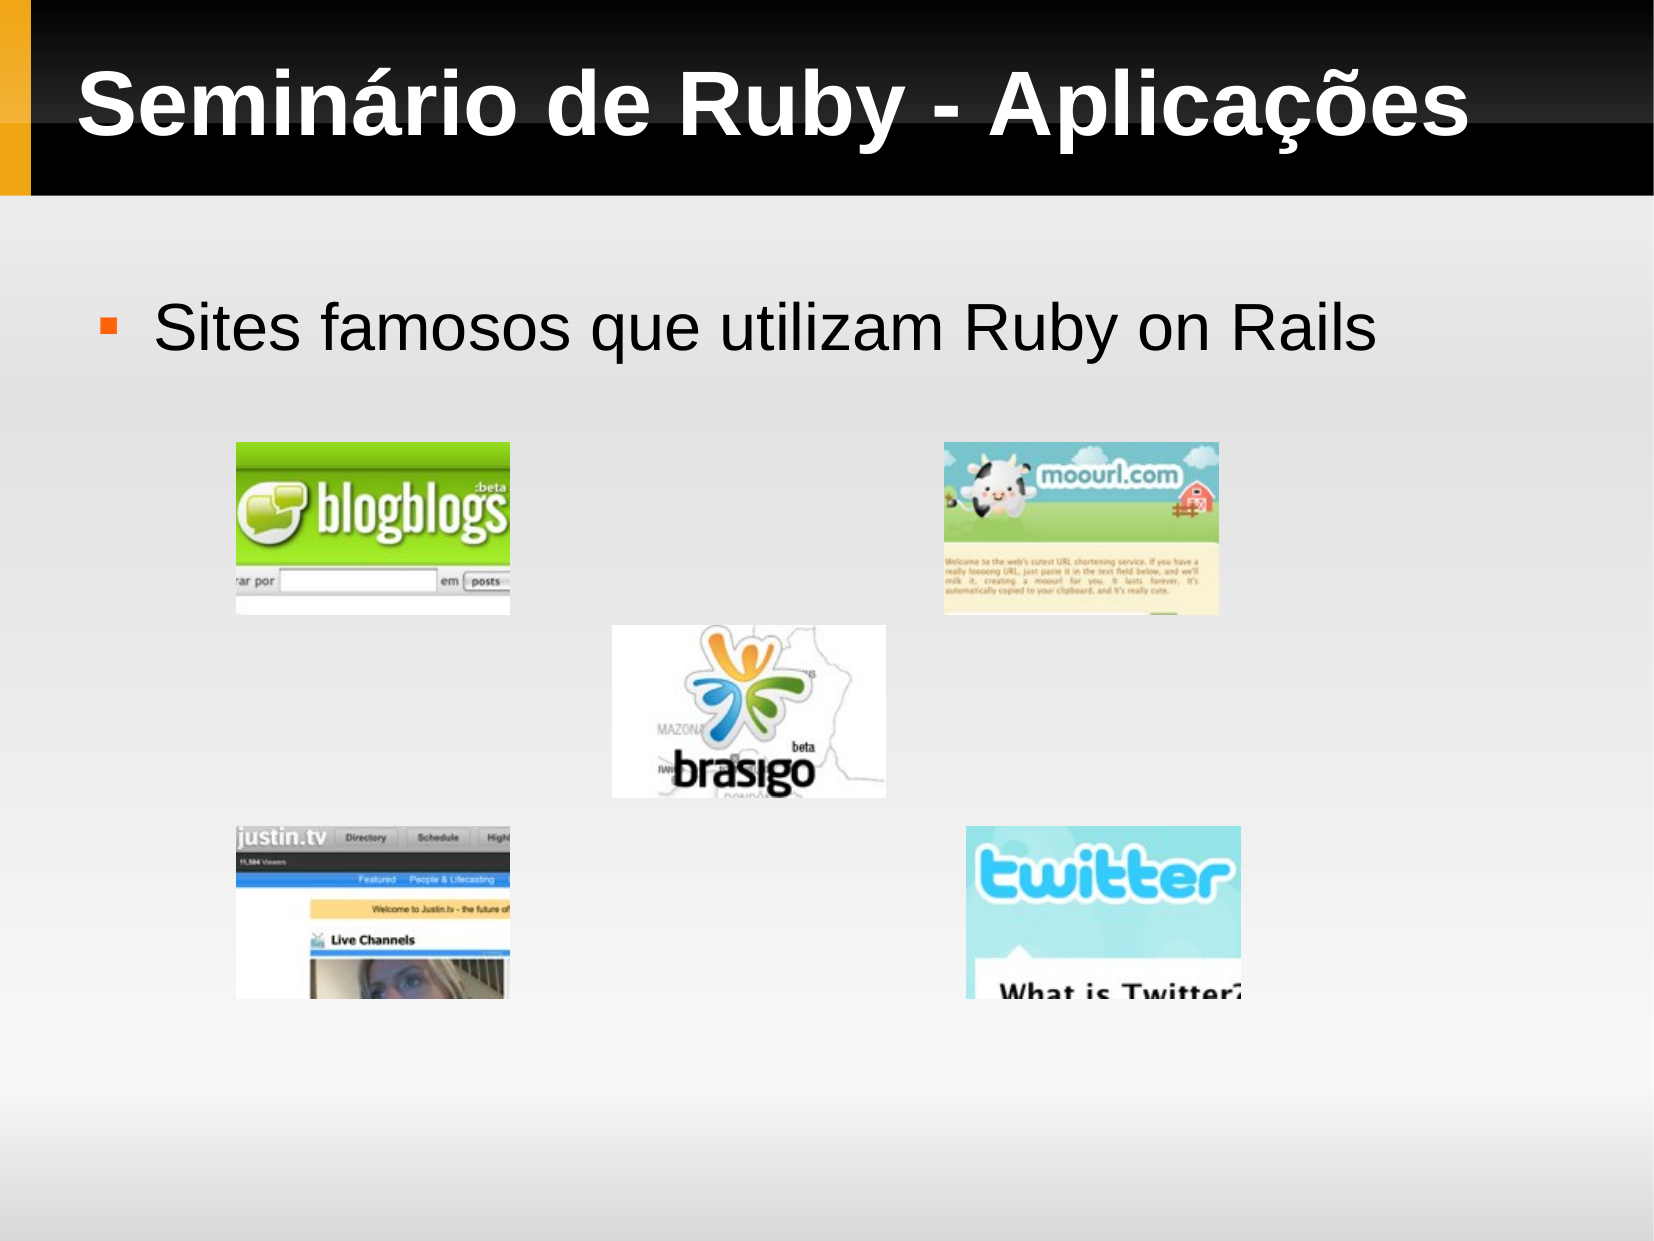

# Seminário de Ruby - Aplicações
Sites famosos que utilizam Ruby on Rails